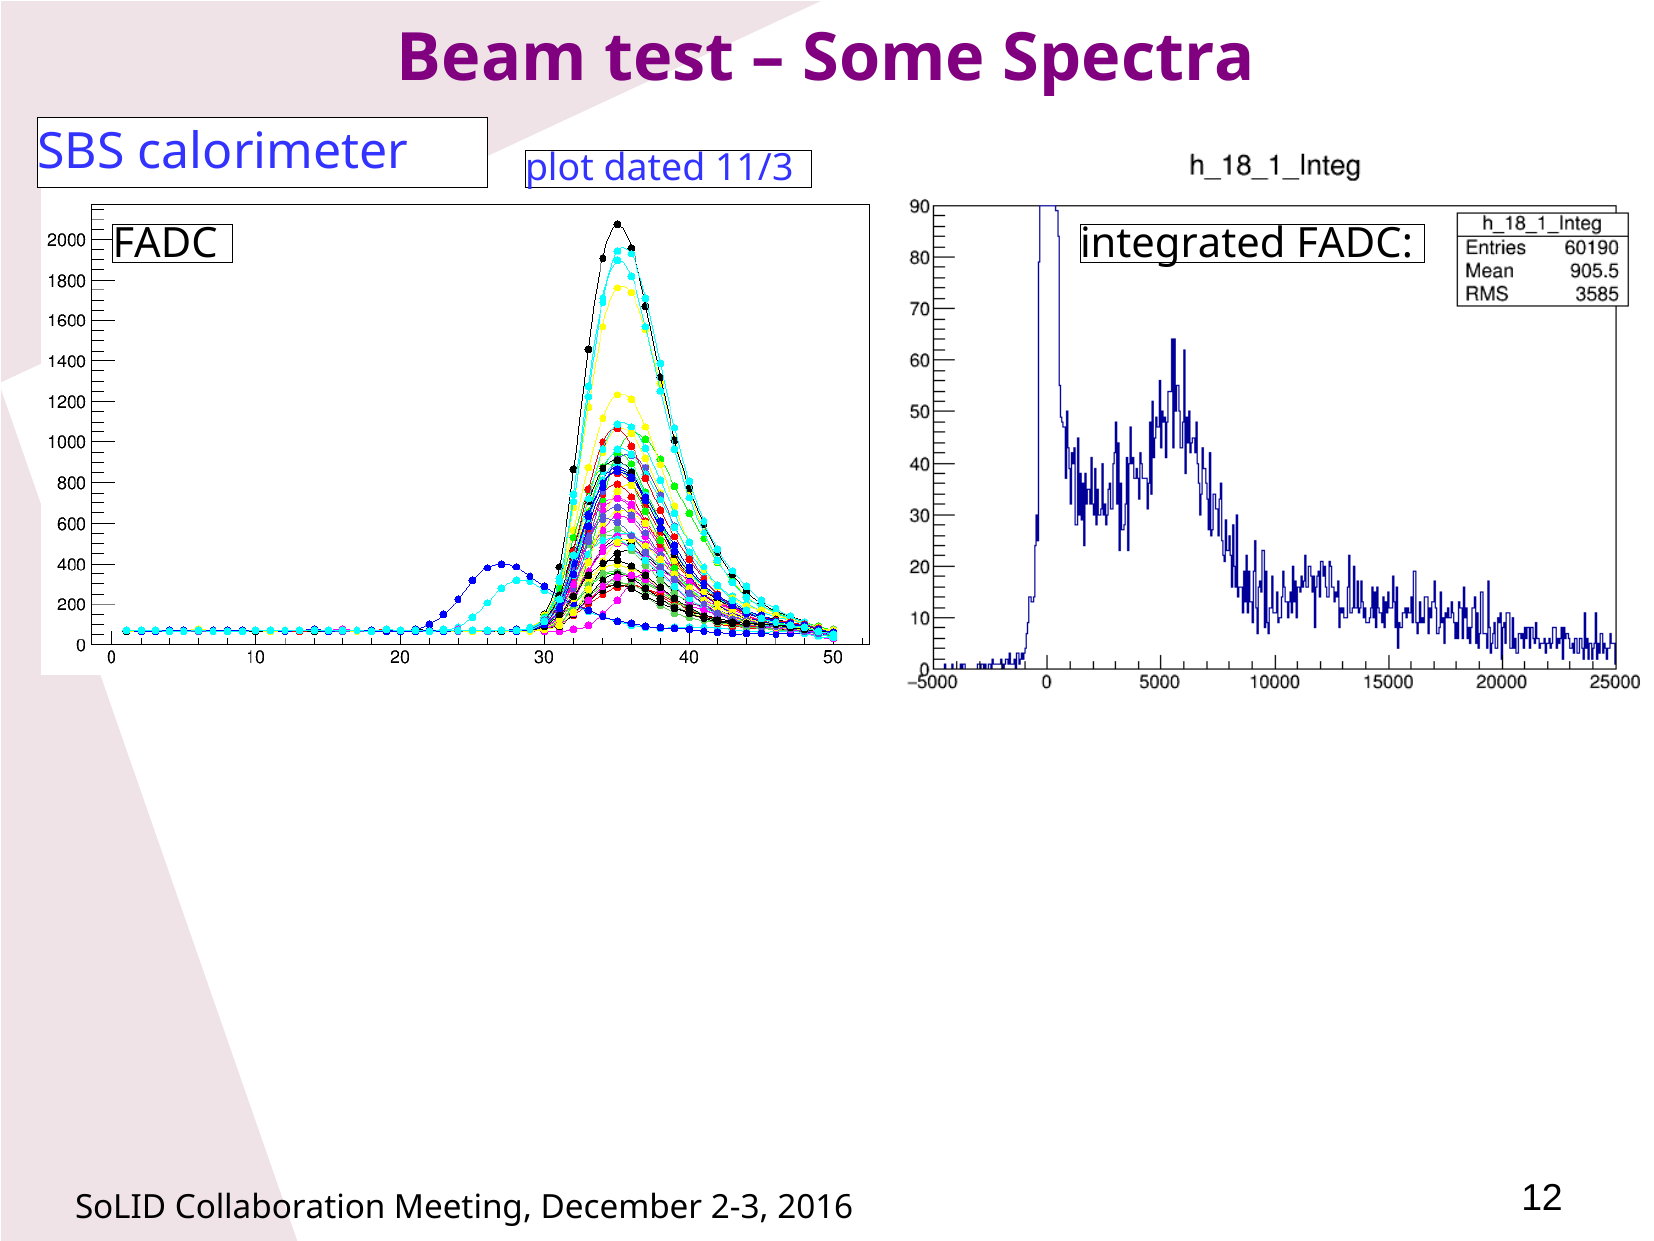

# Beam test – Some Spectra
SBS calorimeter
plot dated 11/3
FADC
integrated FADC:
12